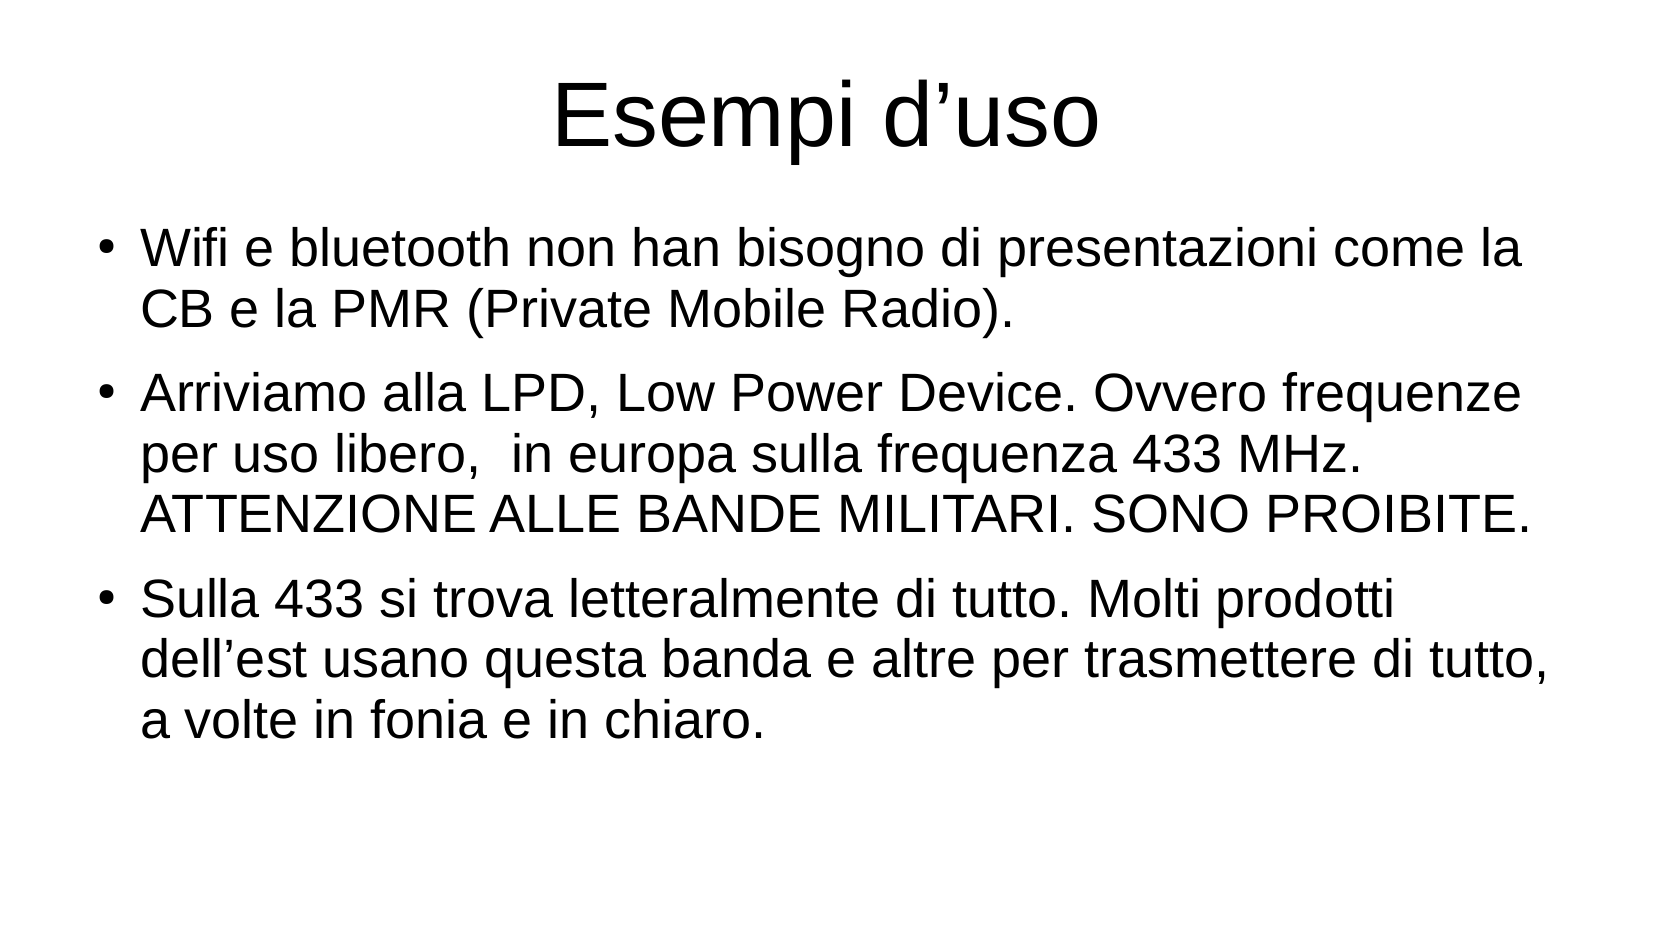

# Esempi d’uso
Wifi e bluetooth non han bisogno di presentazioni come la CB e la PMR (Private Mobile Radio).
Arriviamo alla LPD, Low Power Device. Ovvero frequenze per uso libero, in europa sulla frequenza 433 MHz. ATTENZIONE ALLE BANDE MILITARI. SONO PROIBITE.
Sulla 433 si trova letteralmente di tutto. Molti prodotti dell’est usano questa banda e altre per trasmettere di tutto, a volte in fonia e in chiaro.